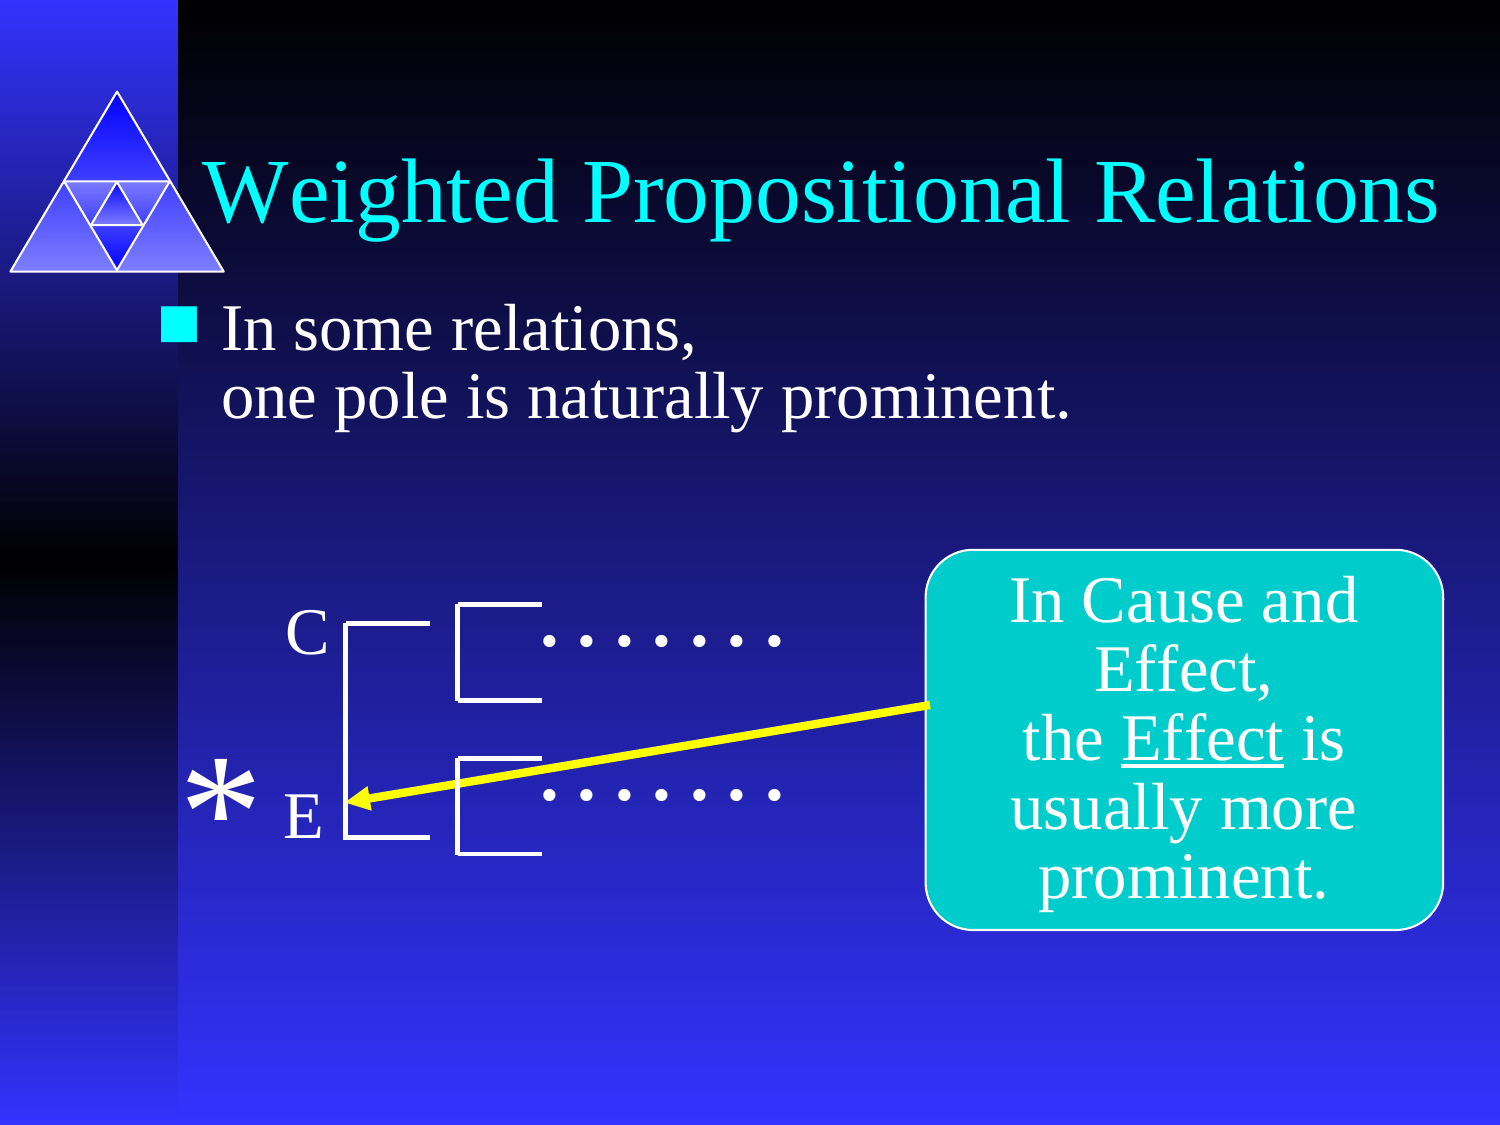

# Weighted Propositional Relations
In some relations,
one pole is naturally prominent.
In Cause and Effect,
the Effect is usually more prominent.
. . . . . . .
. . . . . . .
C
*
E